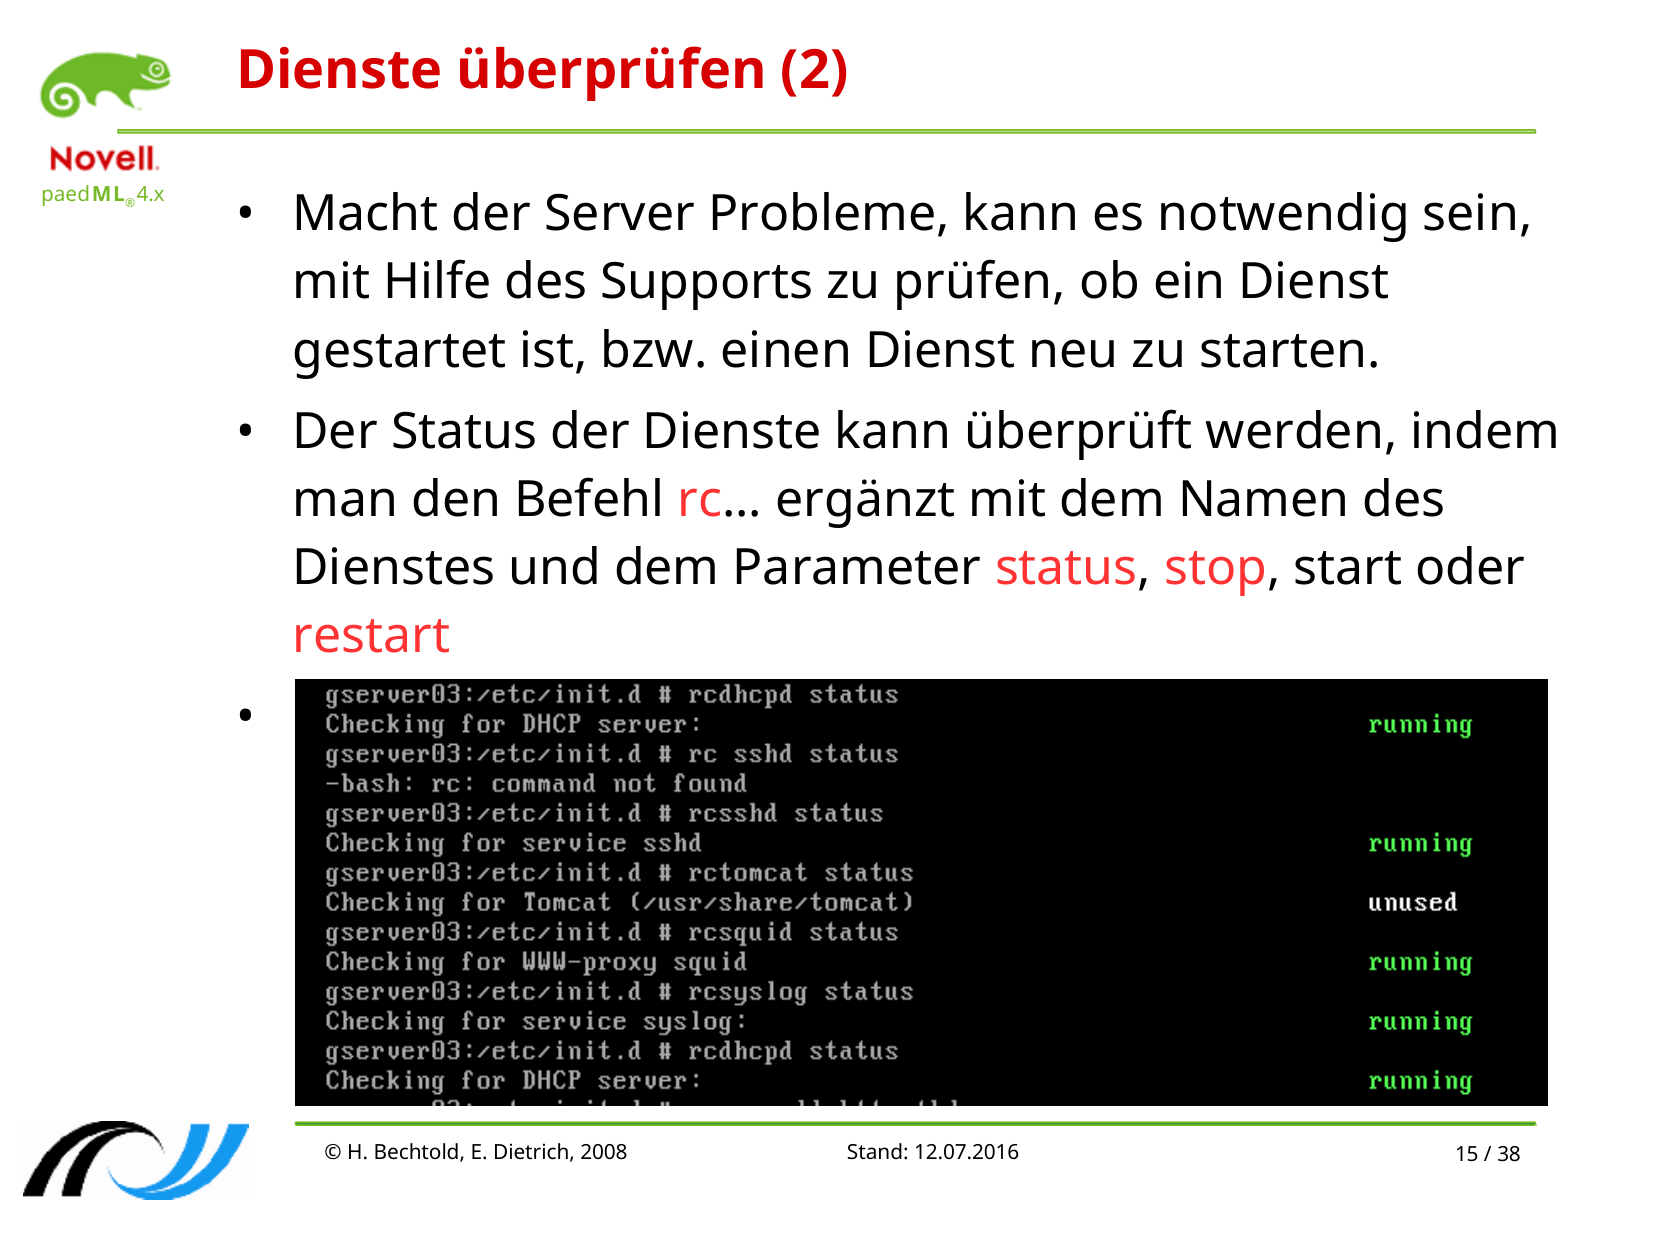

# Dienste überprüfen (2)
Macht der Server Probleme, kann es notwendig sein, mit Hilfe des Supports zu prüfen, ob ein Dienst gestartet ist, bzw. einen Dienst neu zu starten.
Der Status der Dienste kann überprüft werden, indem man den Befehl rc... ergänzt mit dem Namen des Dienstes und dem Parameter status, stop, start oder restart
Einige Beispiele:
© H. Bechtold, E. Dietrich, 2008
12.07.2016
15